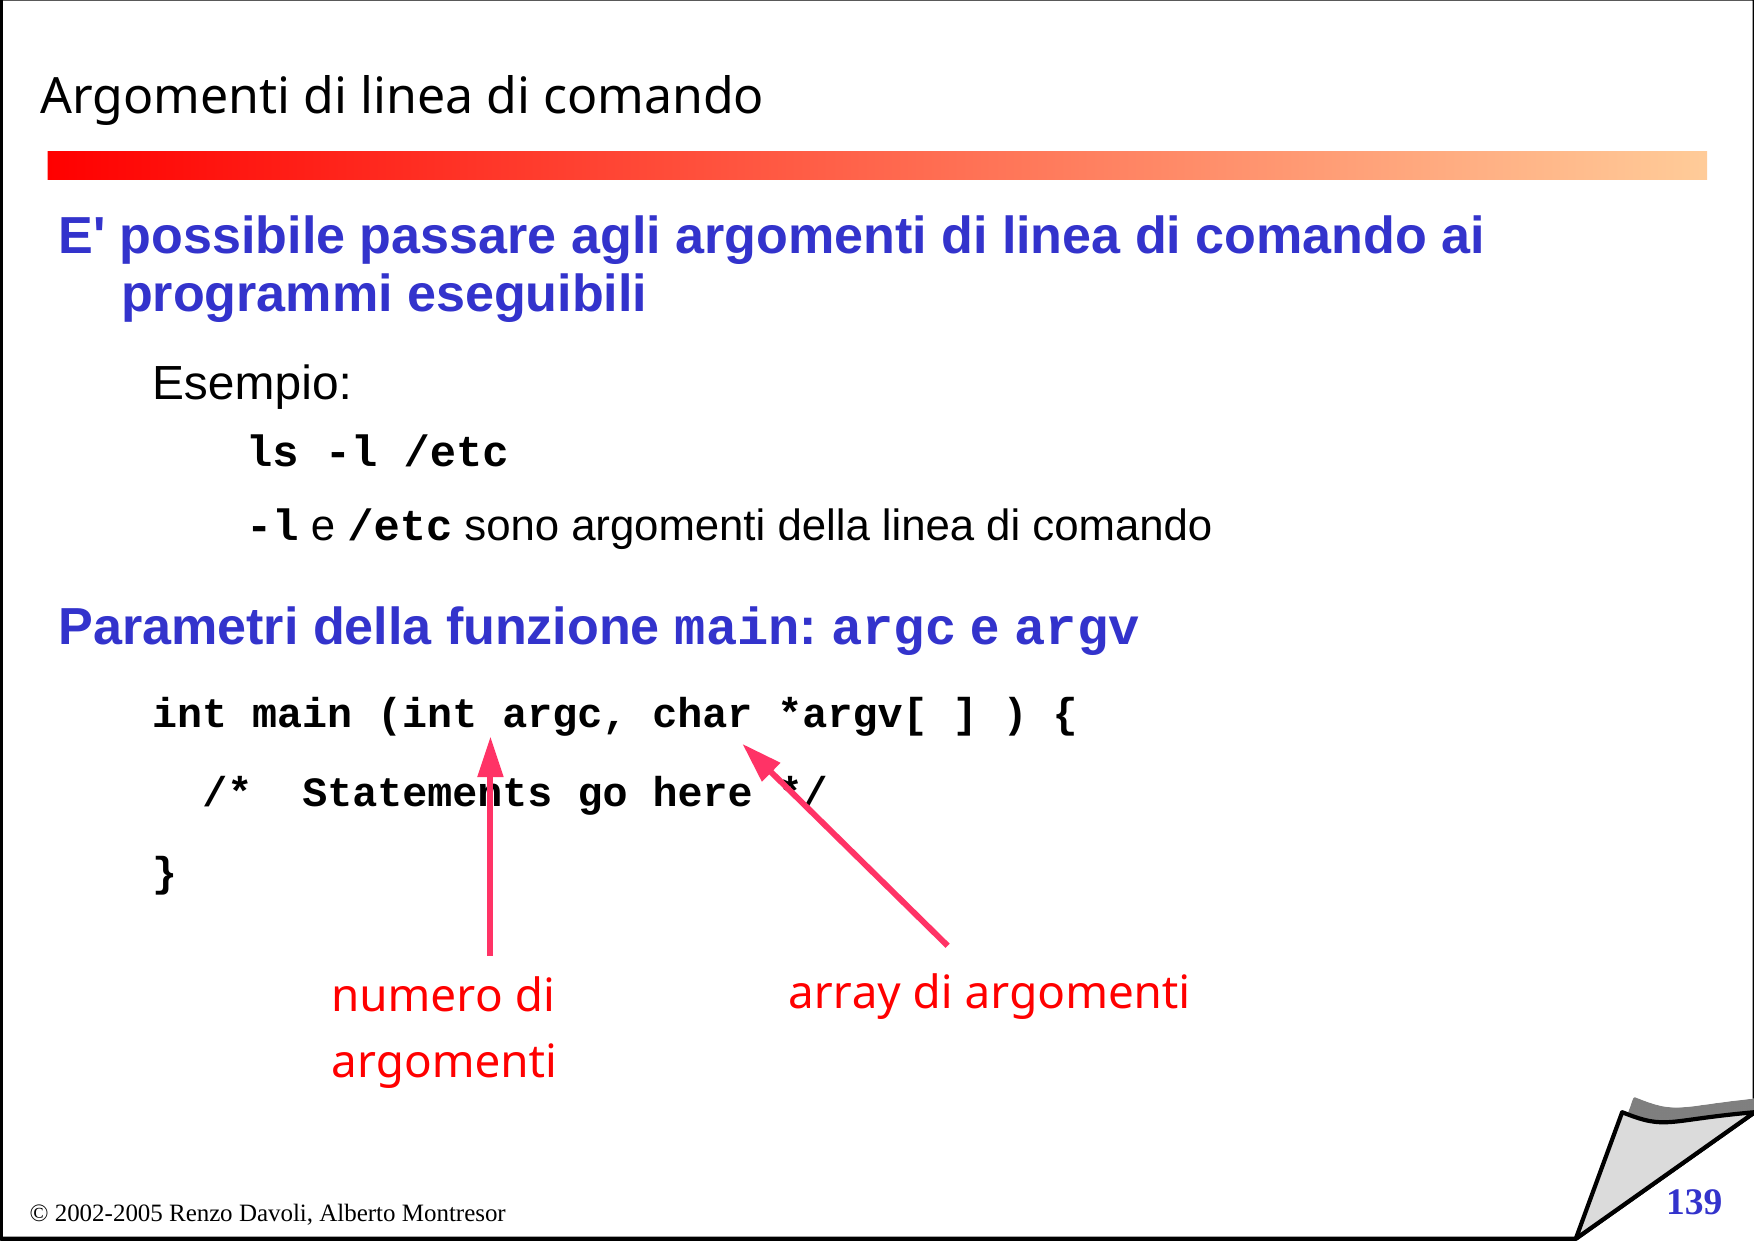

# Argomenti di linea di comando
E' possibile passare agli argomenti di linea di comando ai programmi eseguibili
Esempio:
ls -l /etc
-l e /etc sono argomenti della linea di comando
Parametri della funzione main: argc e argv
int main (int argc, char *argv[ ] ) {
 /* Statements go here */
}
array di argomenti
numero di argomenti